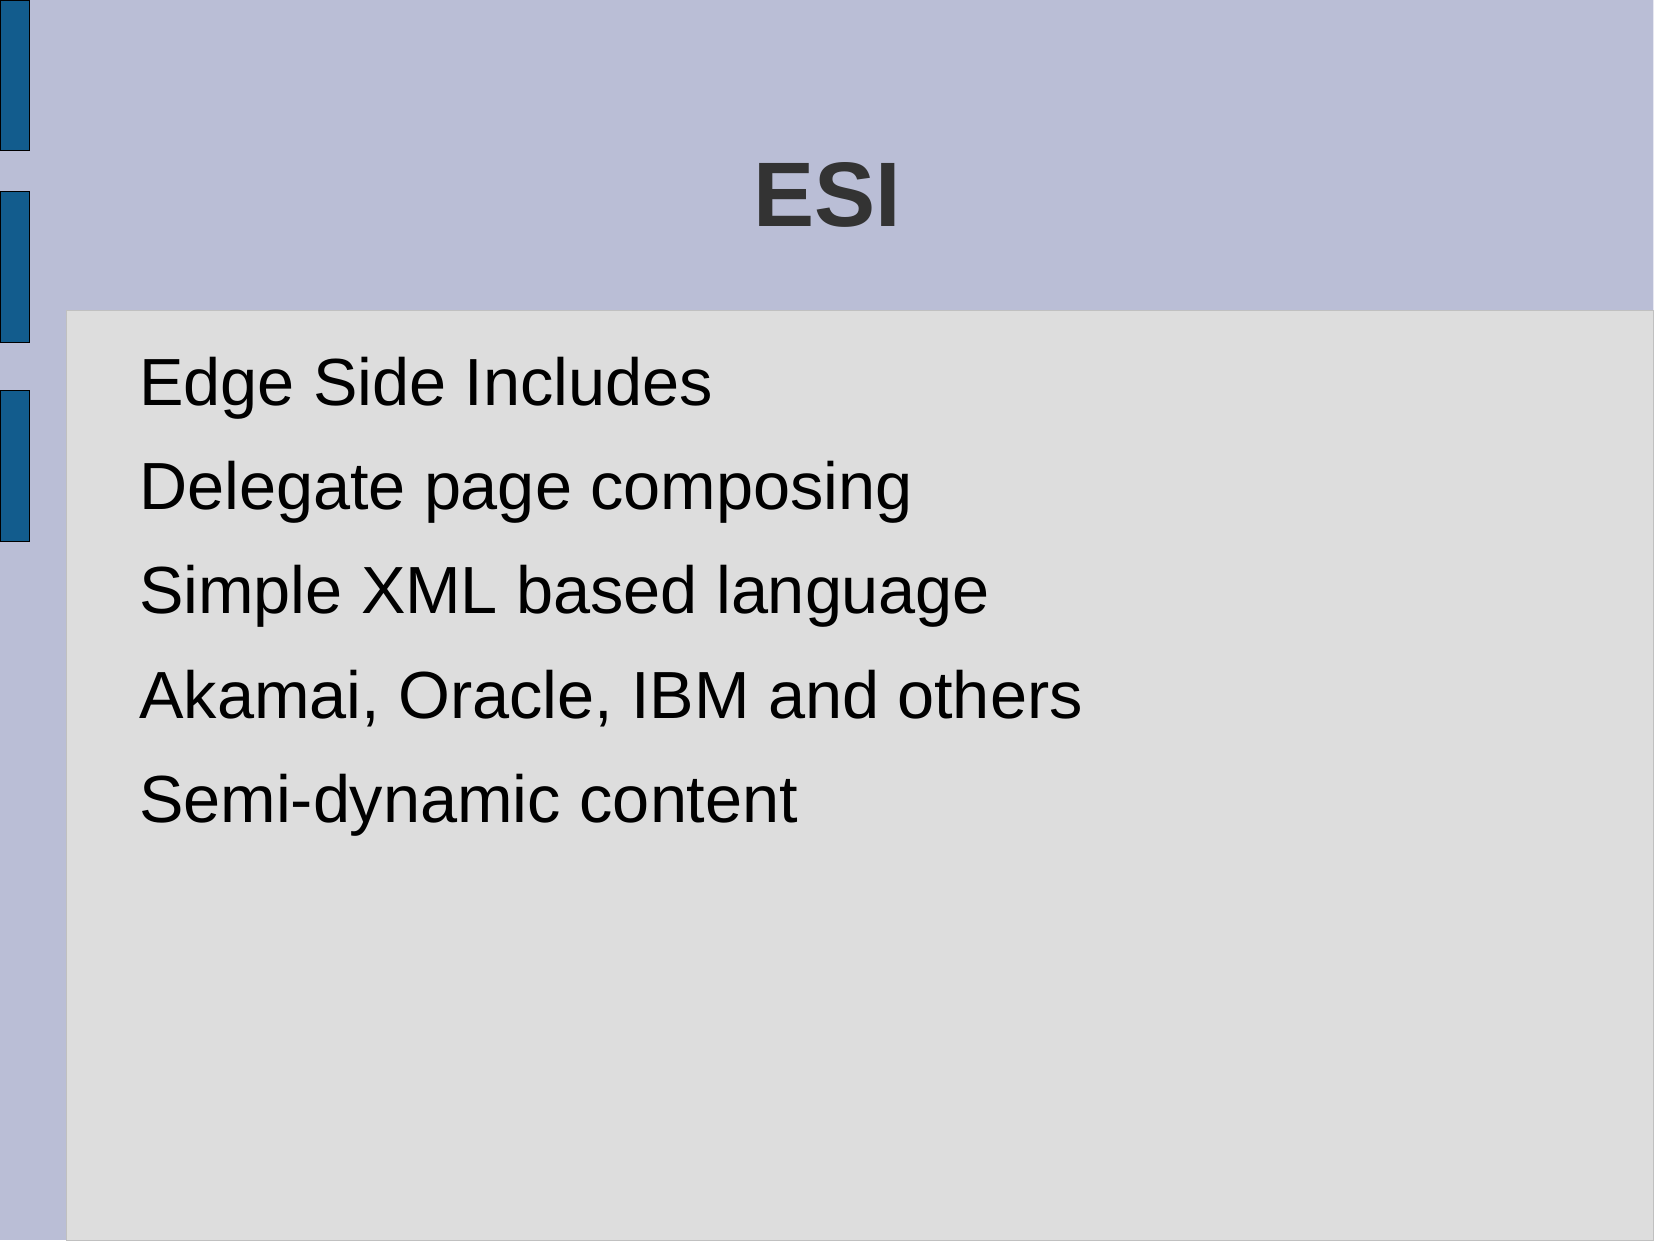

# ESI
Edge Side Includes
Delegate page composing
Simple XML based language
Akamai, Oracle, IBM and others
Semi-dynamic content